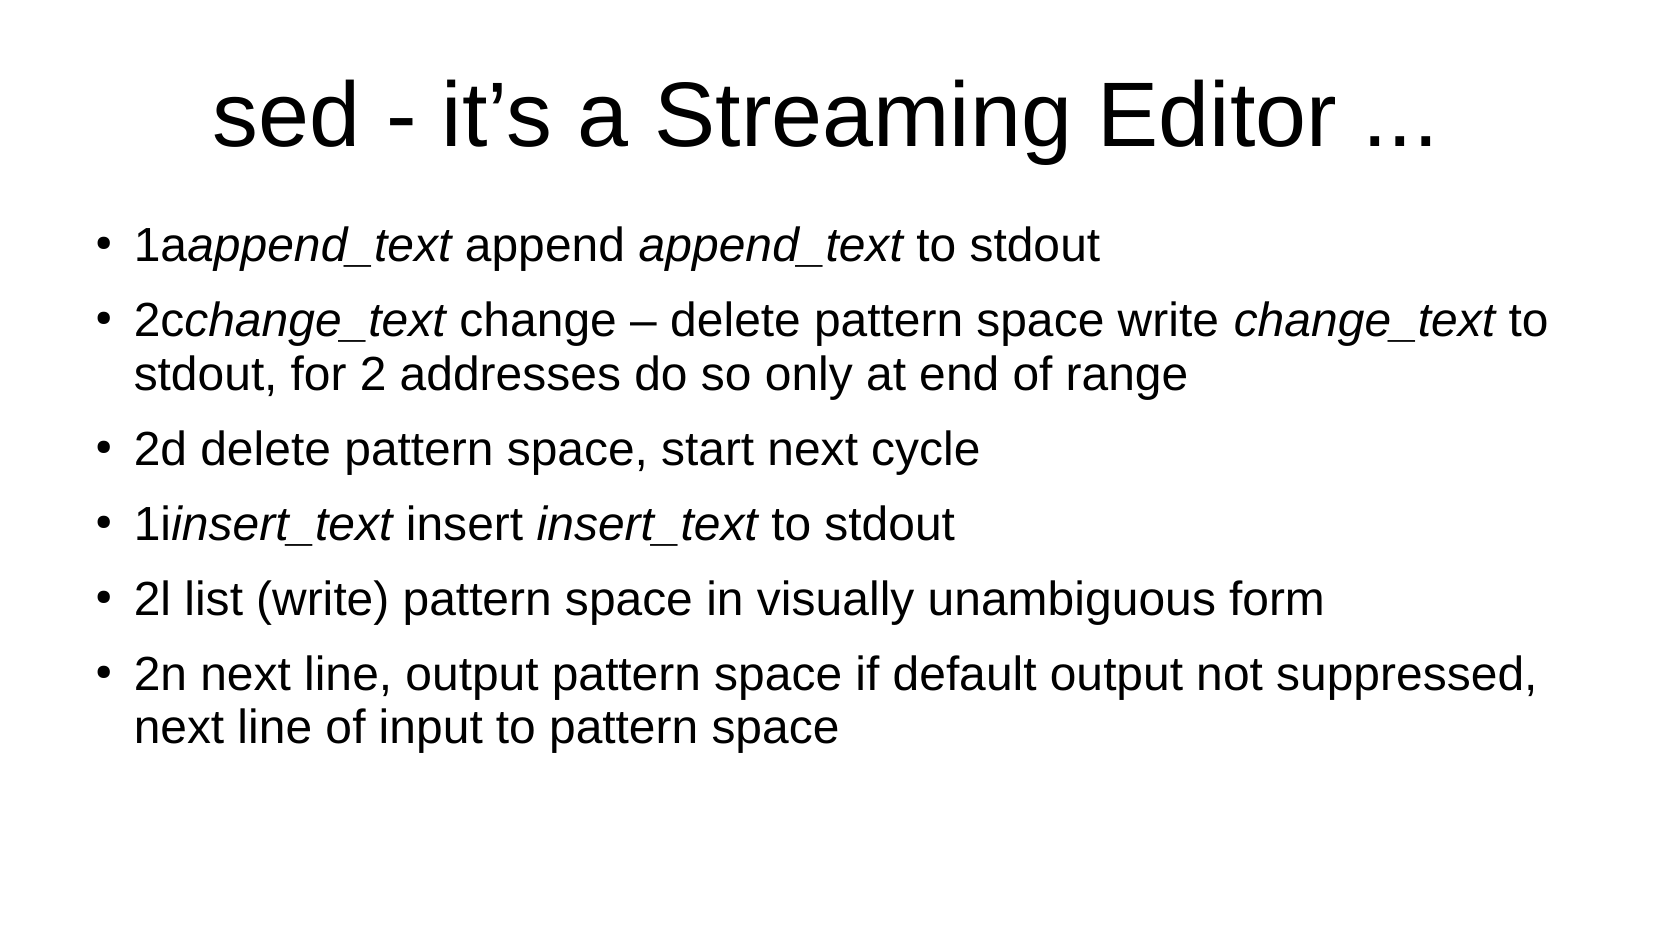

# sed - it’s a Streaming Editor ...
1aappend_text append append_text to stdout
2cchange_text change – delete pattern space write change_text to stdout, for 2 addresses do so only at end of range
2d delete pattern space, start next cycle
1iinsert_text insert insert_text to stdout
2l list (write) pattern space in visually unambiguous form
2n next line, output pattern space if default output not suppressed, next line of input to pattern space